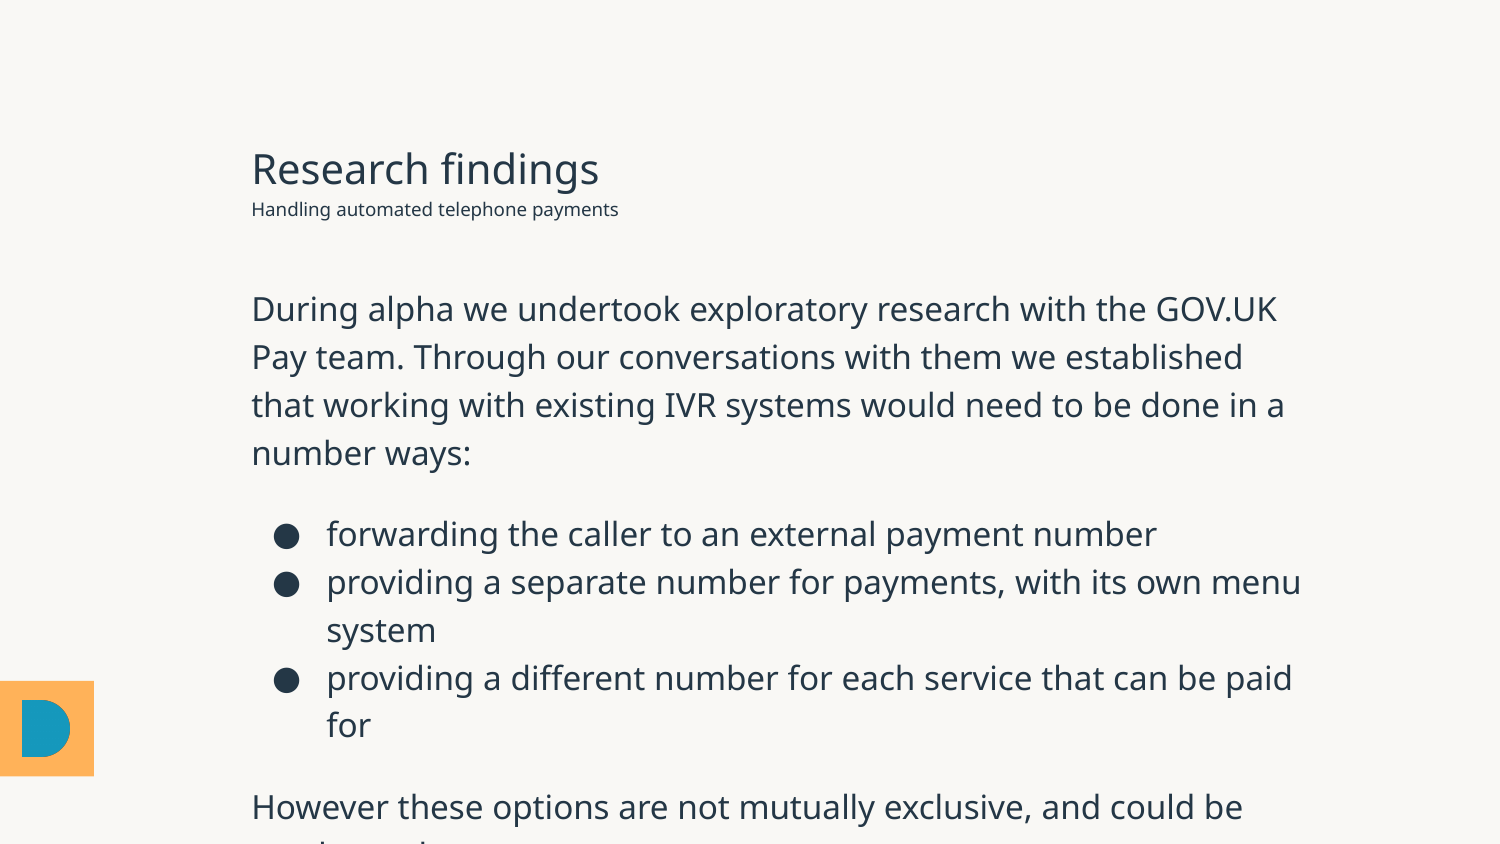

# Research findings Handling automated telephone payments
During alpha we undertook exploratory research with the GOV.UK Pay team. Through our conversations with them we established that working with existing IVR systems would need to be done in a number ways:
forwarding the caller to an external payment number
providing a separate number for payments, with its own menu system
providing a different number for each service that can be paid for
However these options are not mutually exclusive, and could be used together.